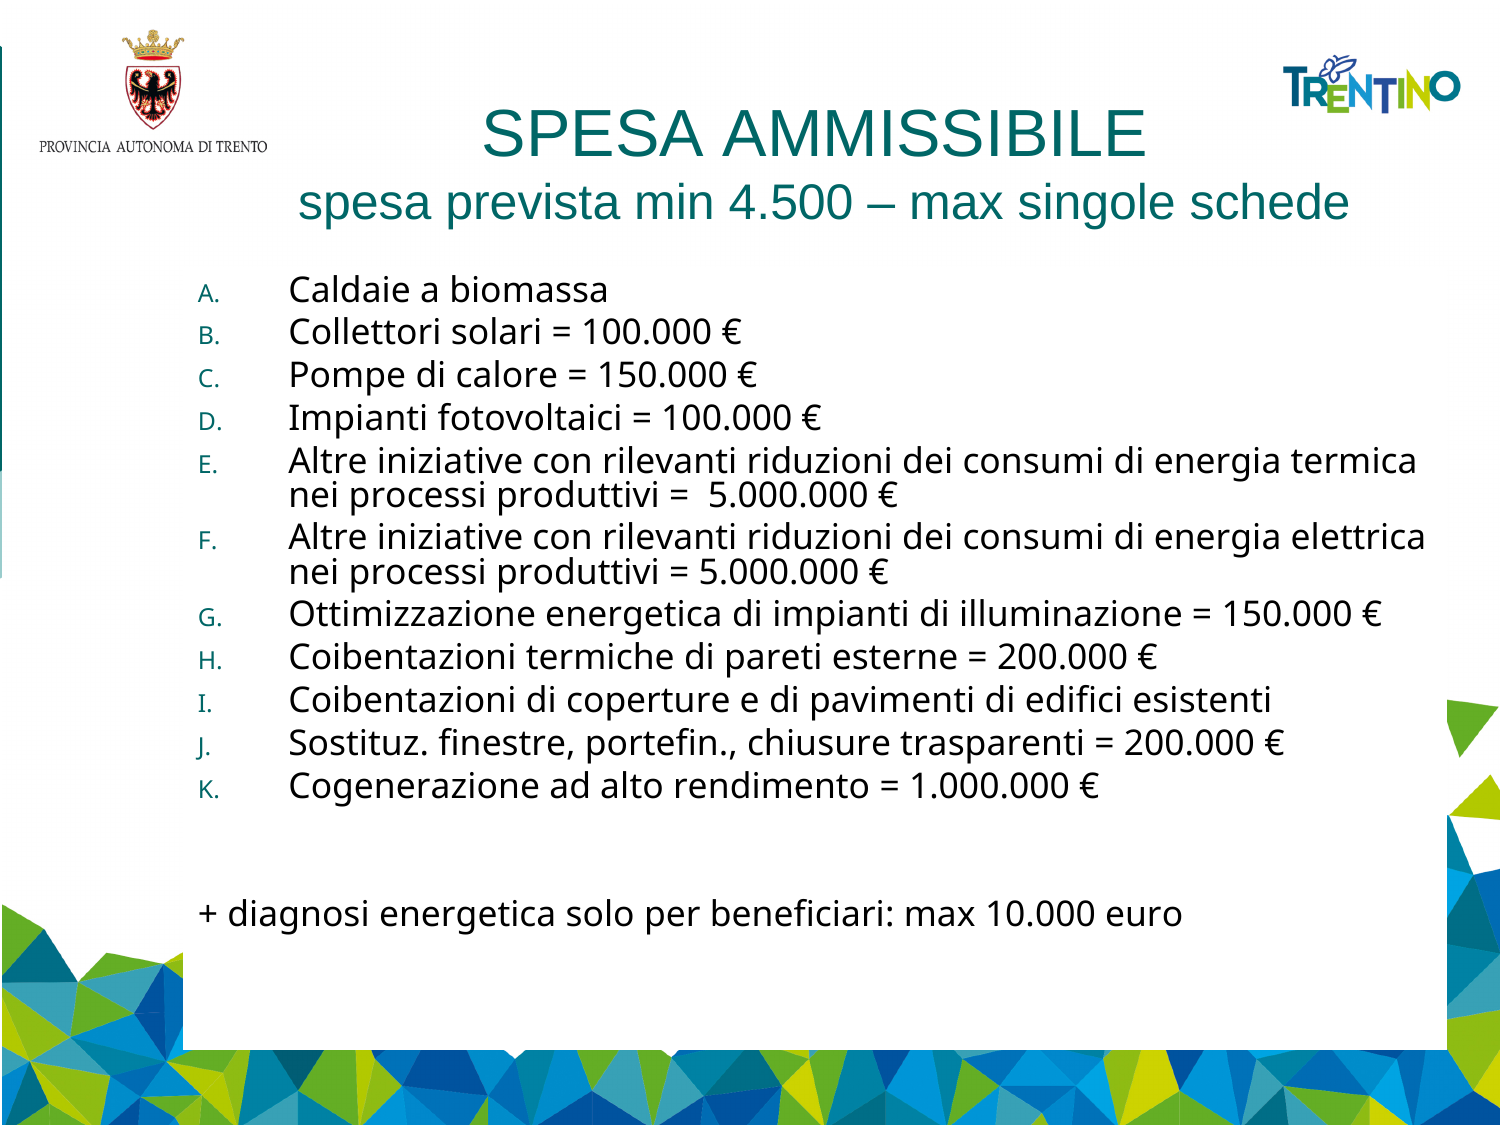

# SPESA AMMISSIBILE spesa prevista min 4.500 – max singole schede
Caldaie a biomassa
Collettori solari = 100.000 €
Pompe di calore = 150.000 €
Impianti fotovoltaici = 100.000 €
Altre iniziative con rilevanti riduzioni dei consumi di energia termica nei processi produttivi = 5.000.000 €
Altre iniziative con rilevanti riduzioni dei consumi di energia elettrica nei processi produttivi = 5.000.000 €
Ottimizzazione energetica di impianti di illuminazione = 150.000 €
Coibentazioni termiche di pareti esterne = 200.000 €
Coibentazioni di coperture e di pavimenti di edifici esistenti
Sostituz. finestre, portefin., chiusure trasparenti = 200.000 €
Cogenerazione ad alto rendimento = 1.000.000 €
+ diagnosi energetica solo per beneficiari: max 10.000 euro